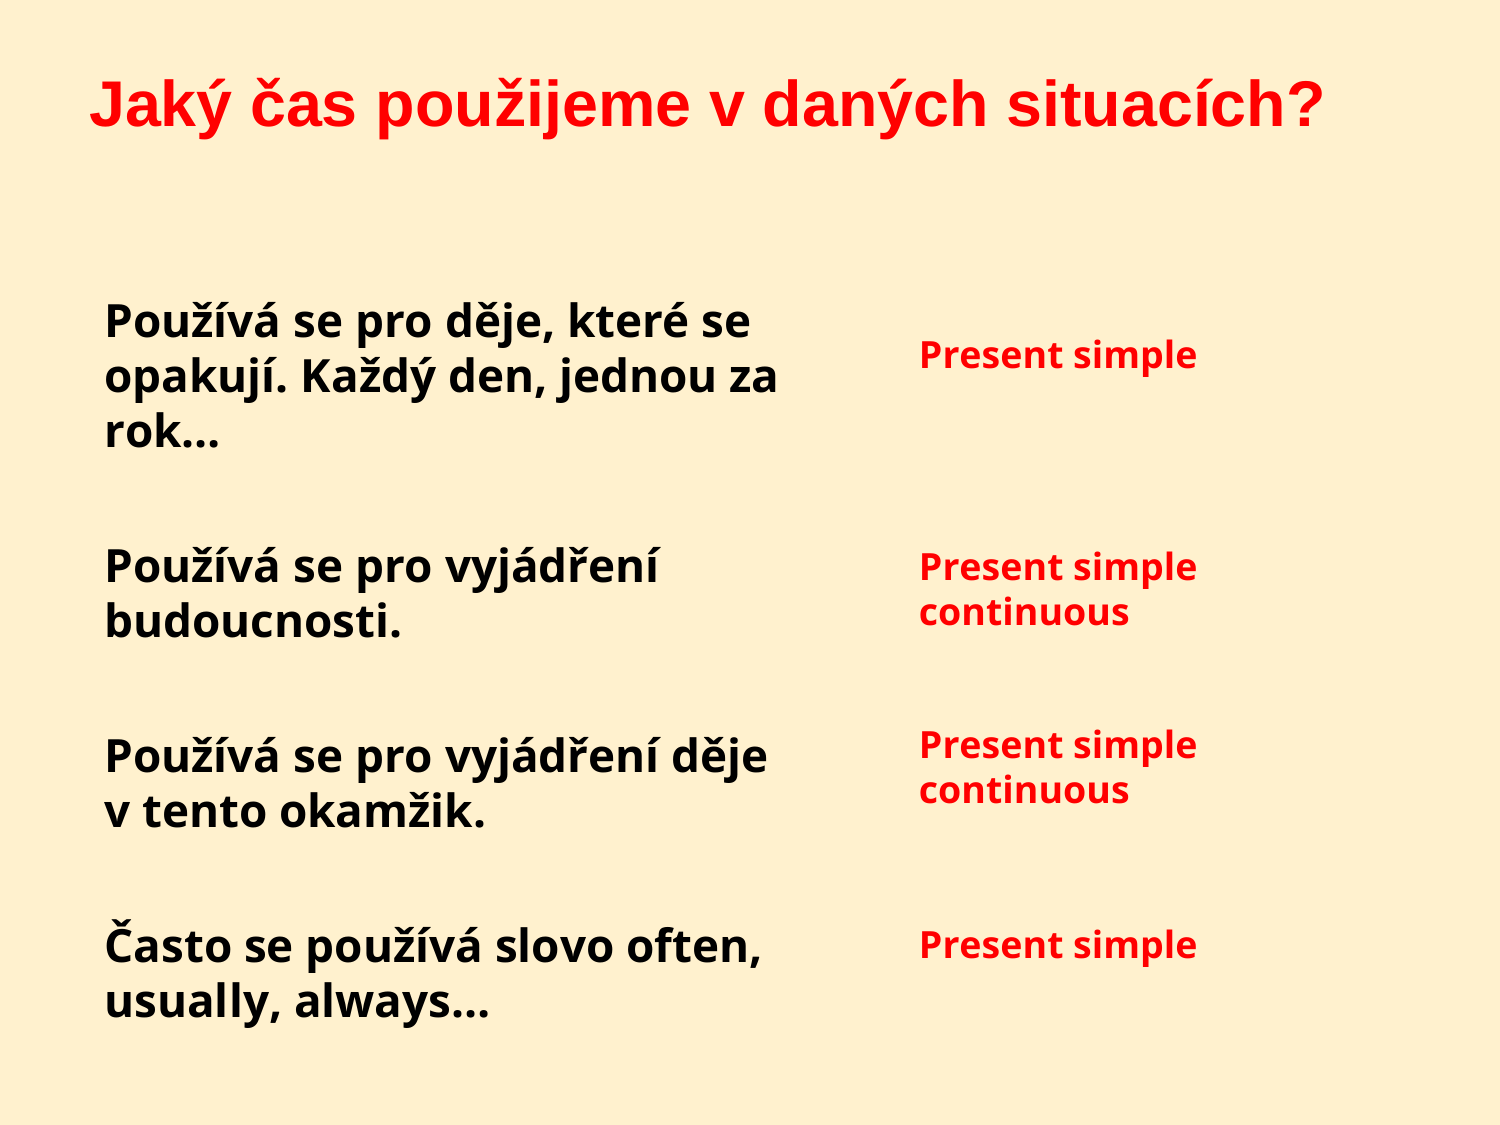

Jaký čas použijeme v daných situacích?
	Používá se pro děje, které se opakují. Každý den, jednou za rok…
	Používá se pro vyjádření budoucnosti.
	Používá se pro vyjádření děje
v tento okamžik.
	Často se používá slovo often, usually, always…
Present simple
Present simple continuous
Present simple continuous
Present simple